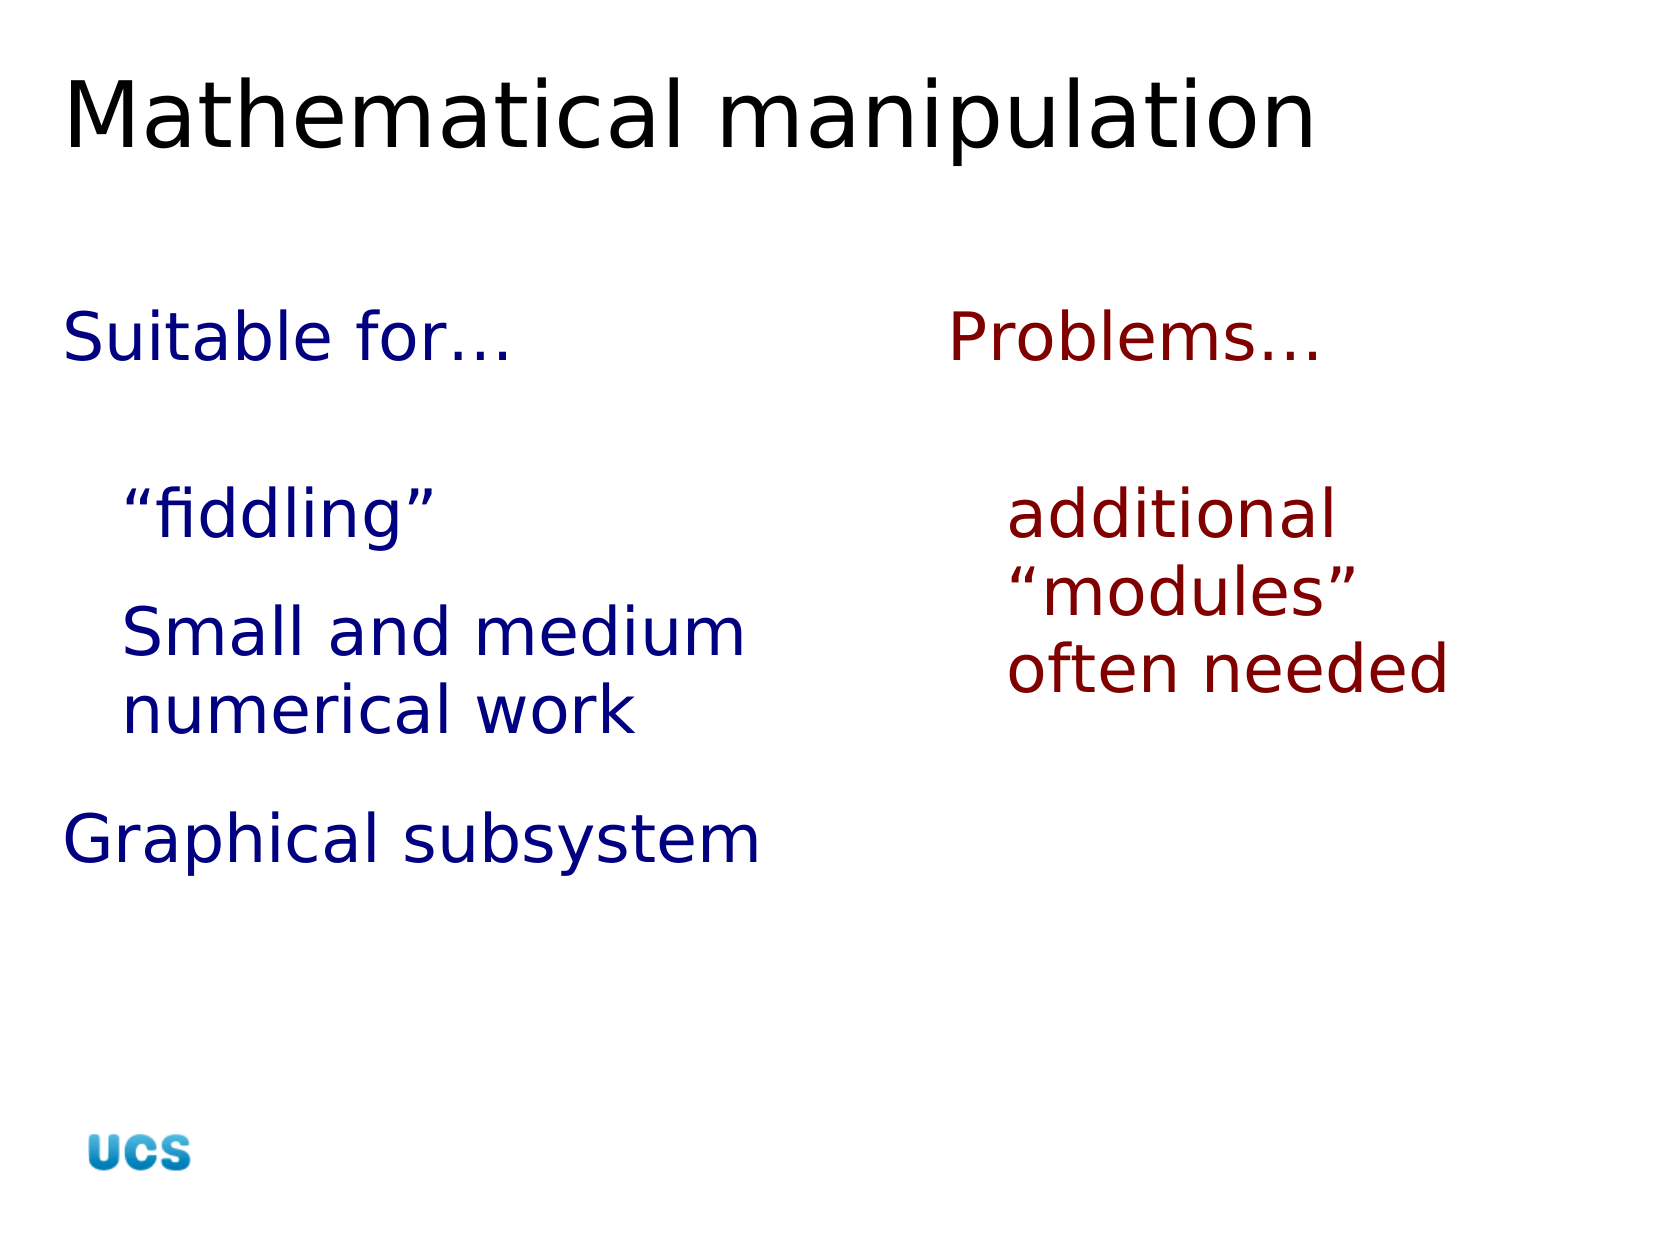

Mathematical manipulation
Suitable for…
Problems…
“fiddling”
additional
“modules”
often needed
Small and medium
numerical work
Graphical subsystem